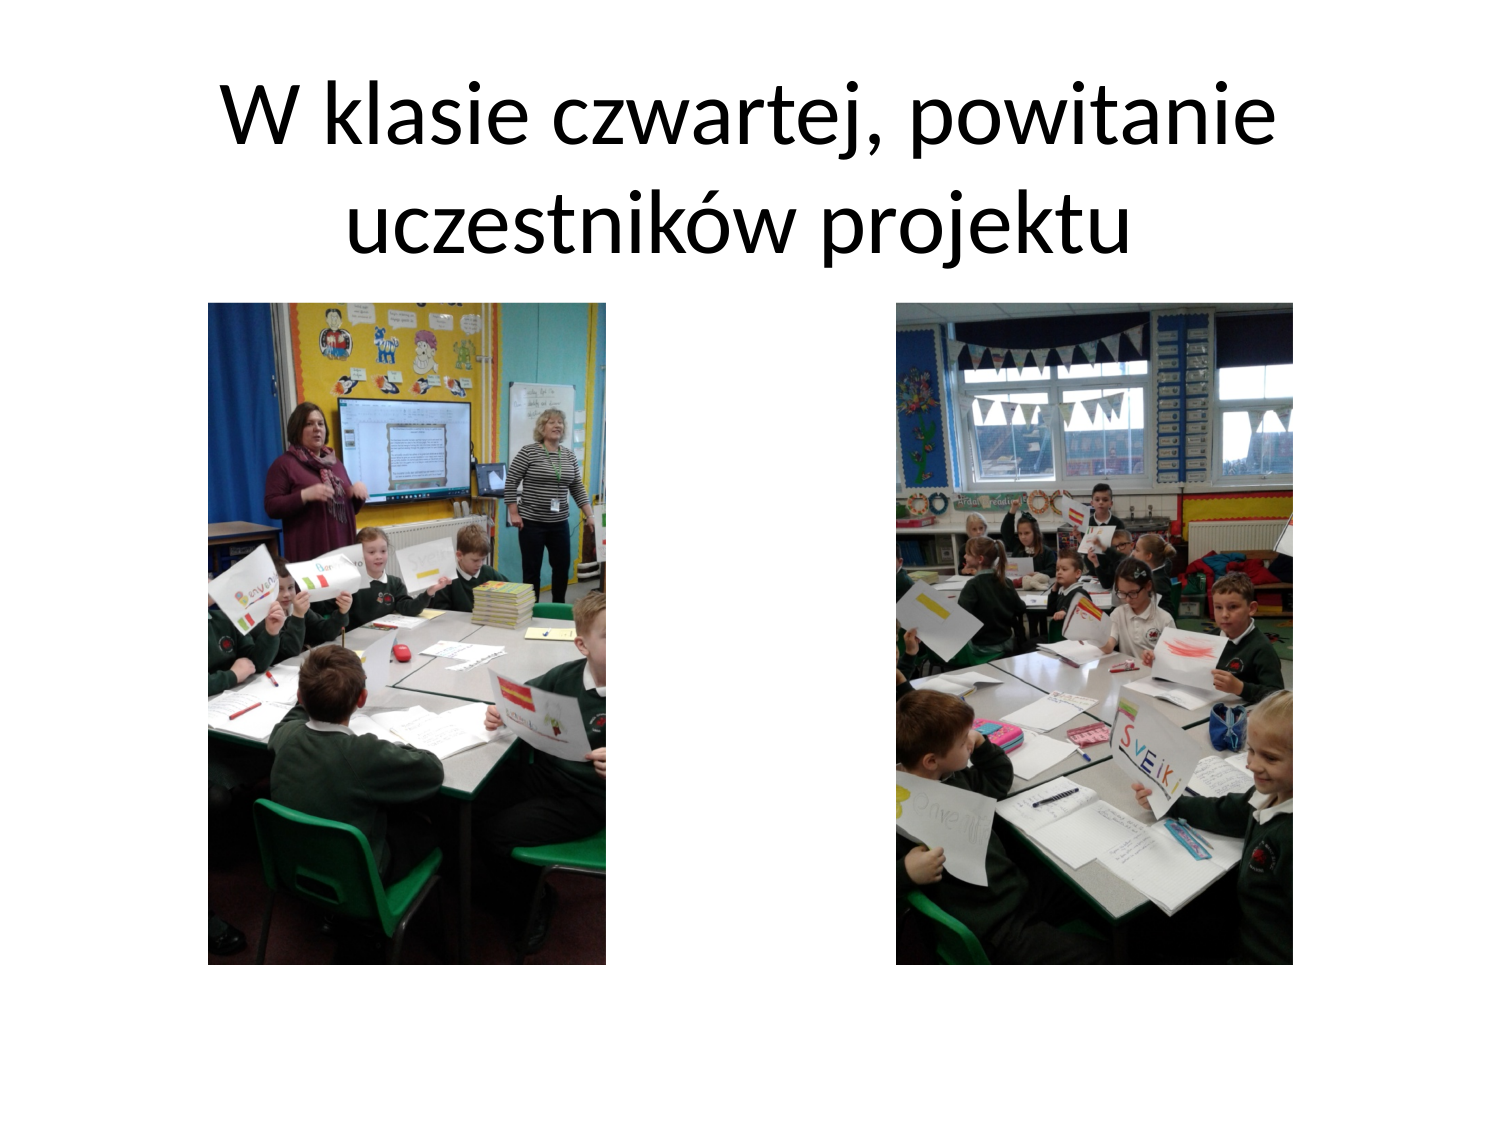

# W klasie czwartej, powitanie uczestników projektu